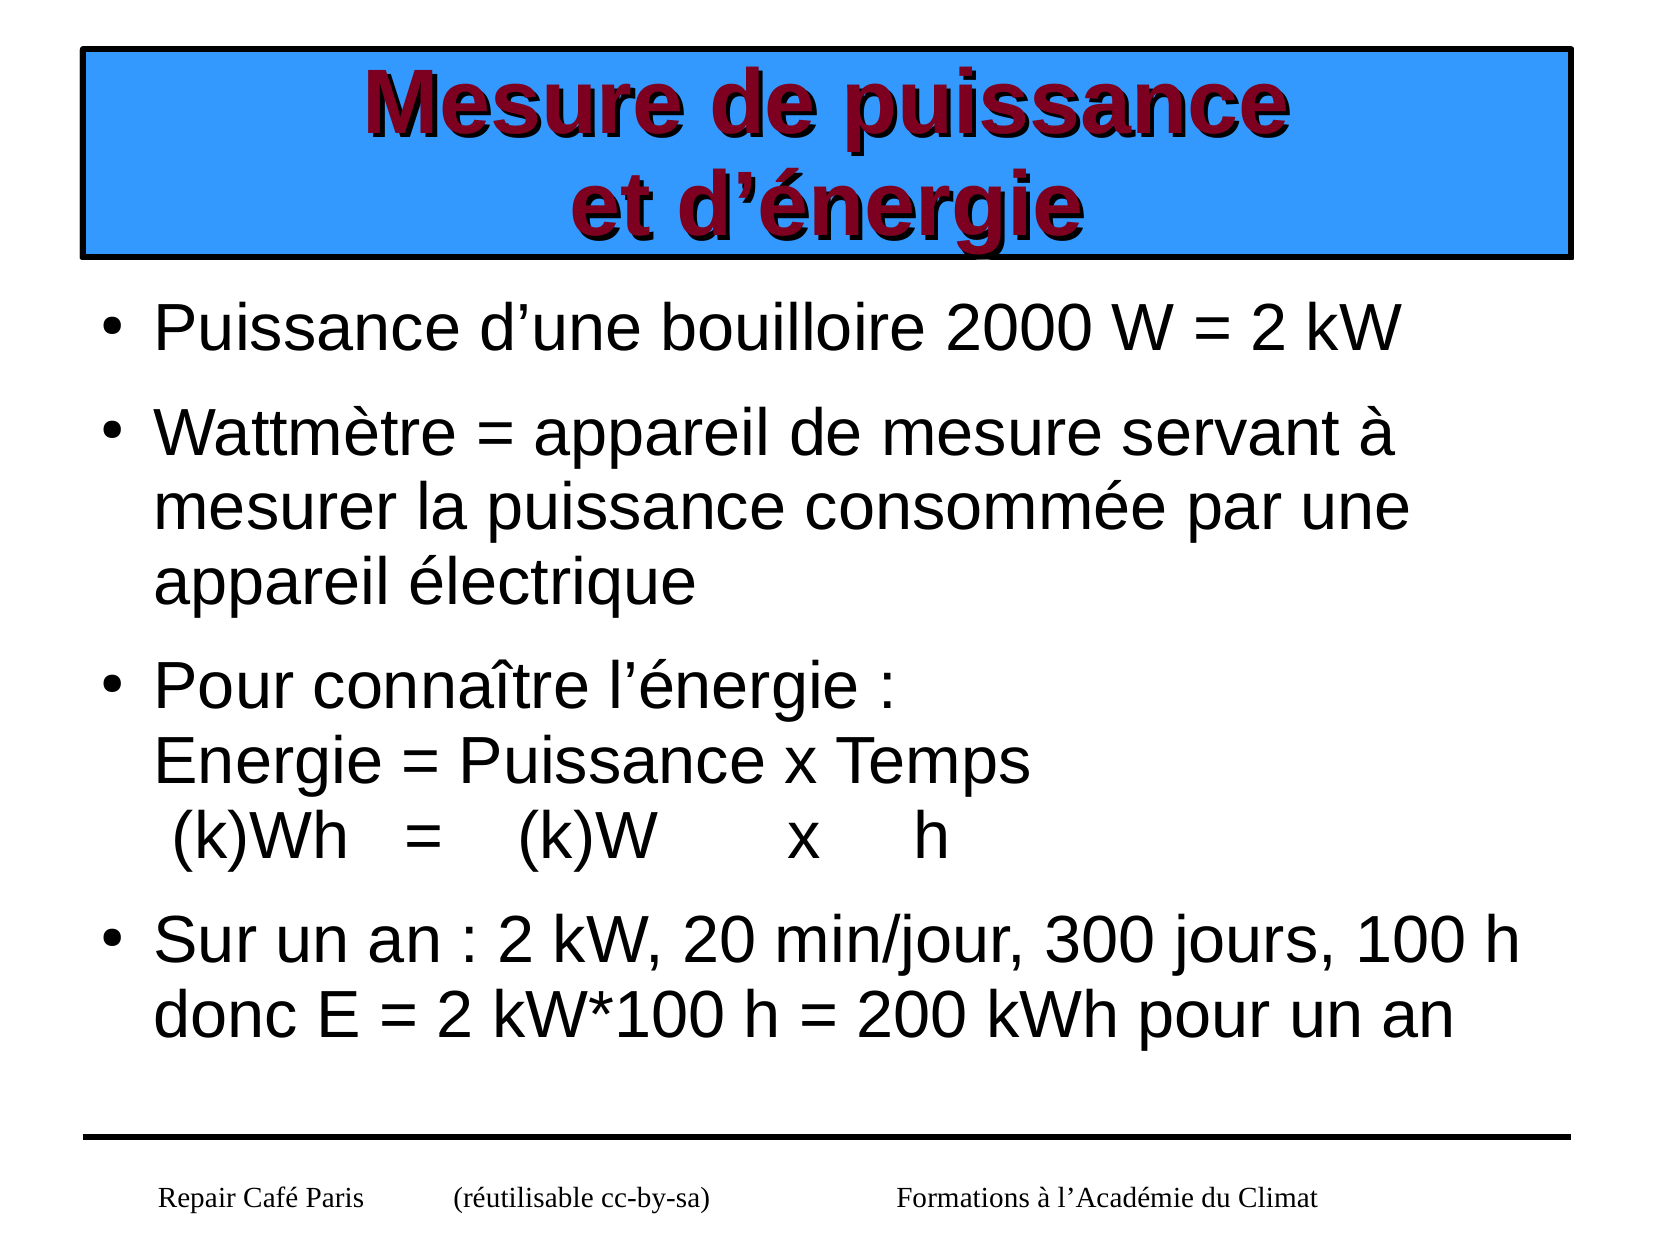

# Mesure de puissance et d’énergie
Puissance d’une bouilloire 2000 W = 2 kW
Wattmètre = appareil de mesure servant à mesurer la puissance consommée par une appareil électrique
Pour connaître l’énergie :
Energie = Puissance x Temps
 (k)Wh = (k)W x h
Sur un an : 2 kW, 20 min/jour, 300 jours, 100 h donc E = 2 kW*100 h = 200 kWh pour un an